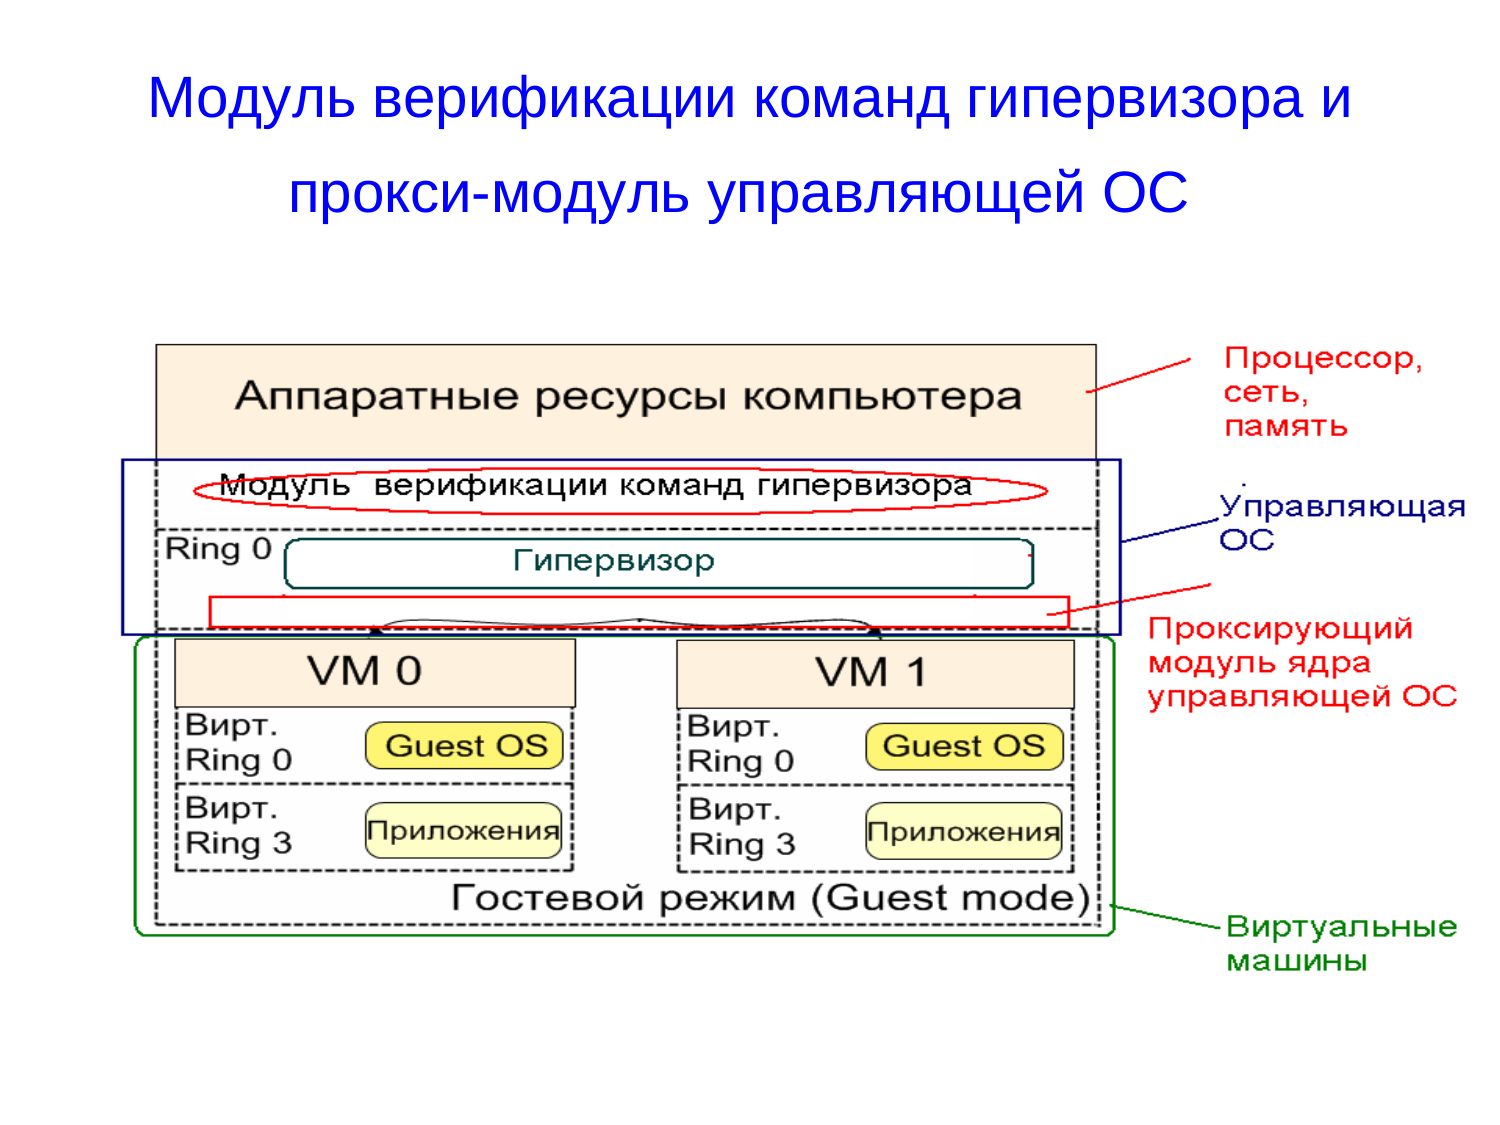

Модуль верификации команд гипервизора и прокси-модуль управляющей ОС